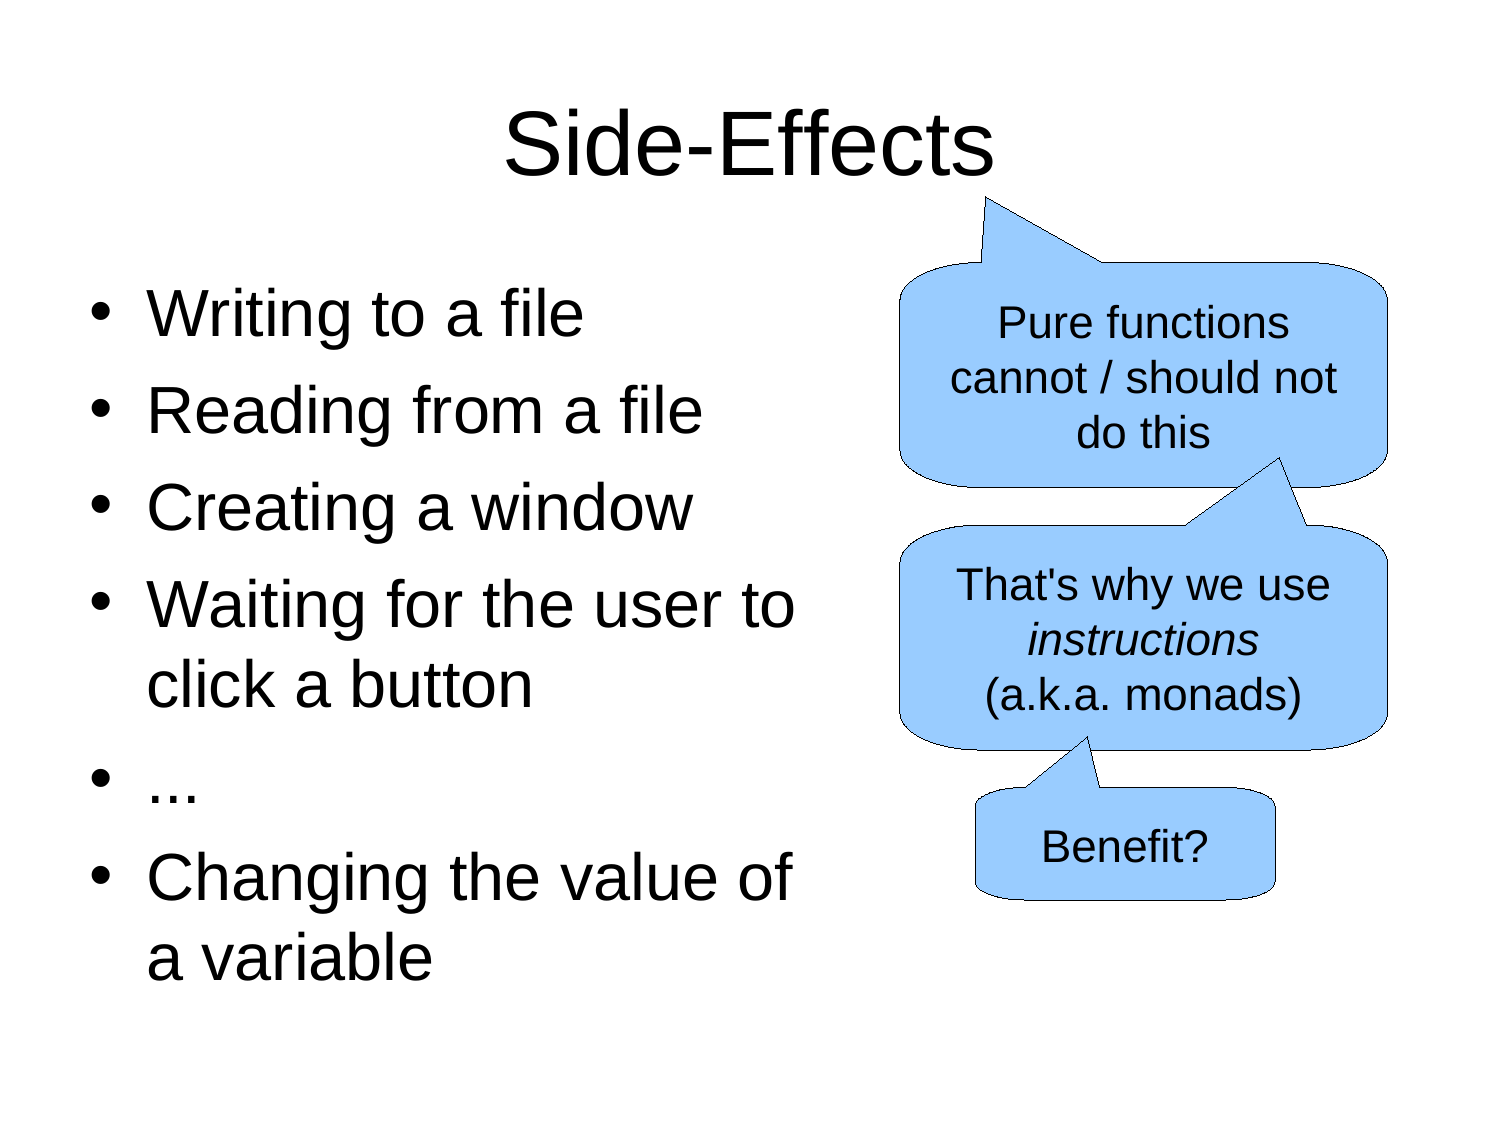

# Side-Effects
Writing to a file
Reading from a file
Creating a window
Waiting for the user to click a button
...
Changing the value of a variable
Pure functions
cannot / should not
do this
That's why we use
instructions
(a.k.a. monads)
Benefit?